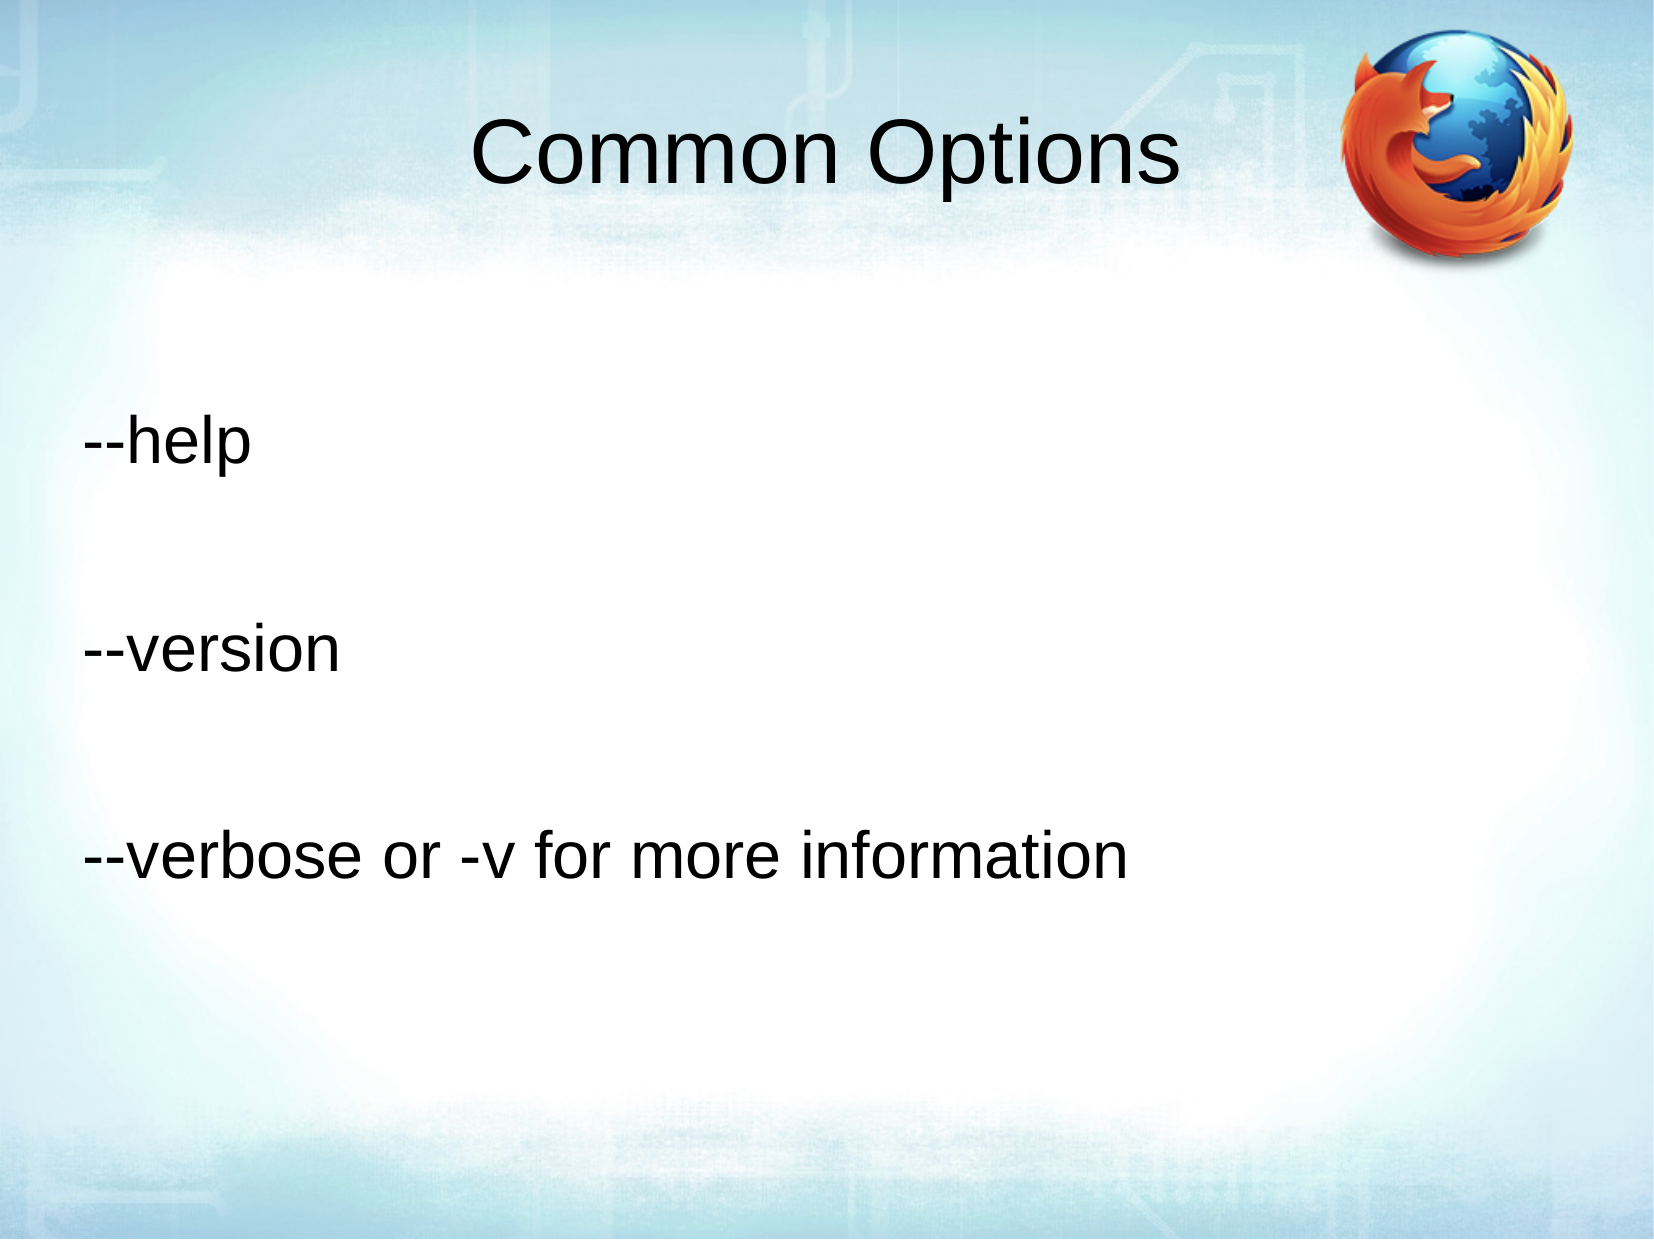

# Common Options
--help
--version
--verbose or -v for more information